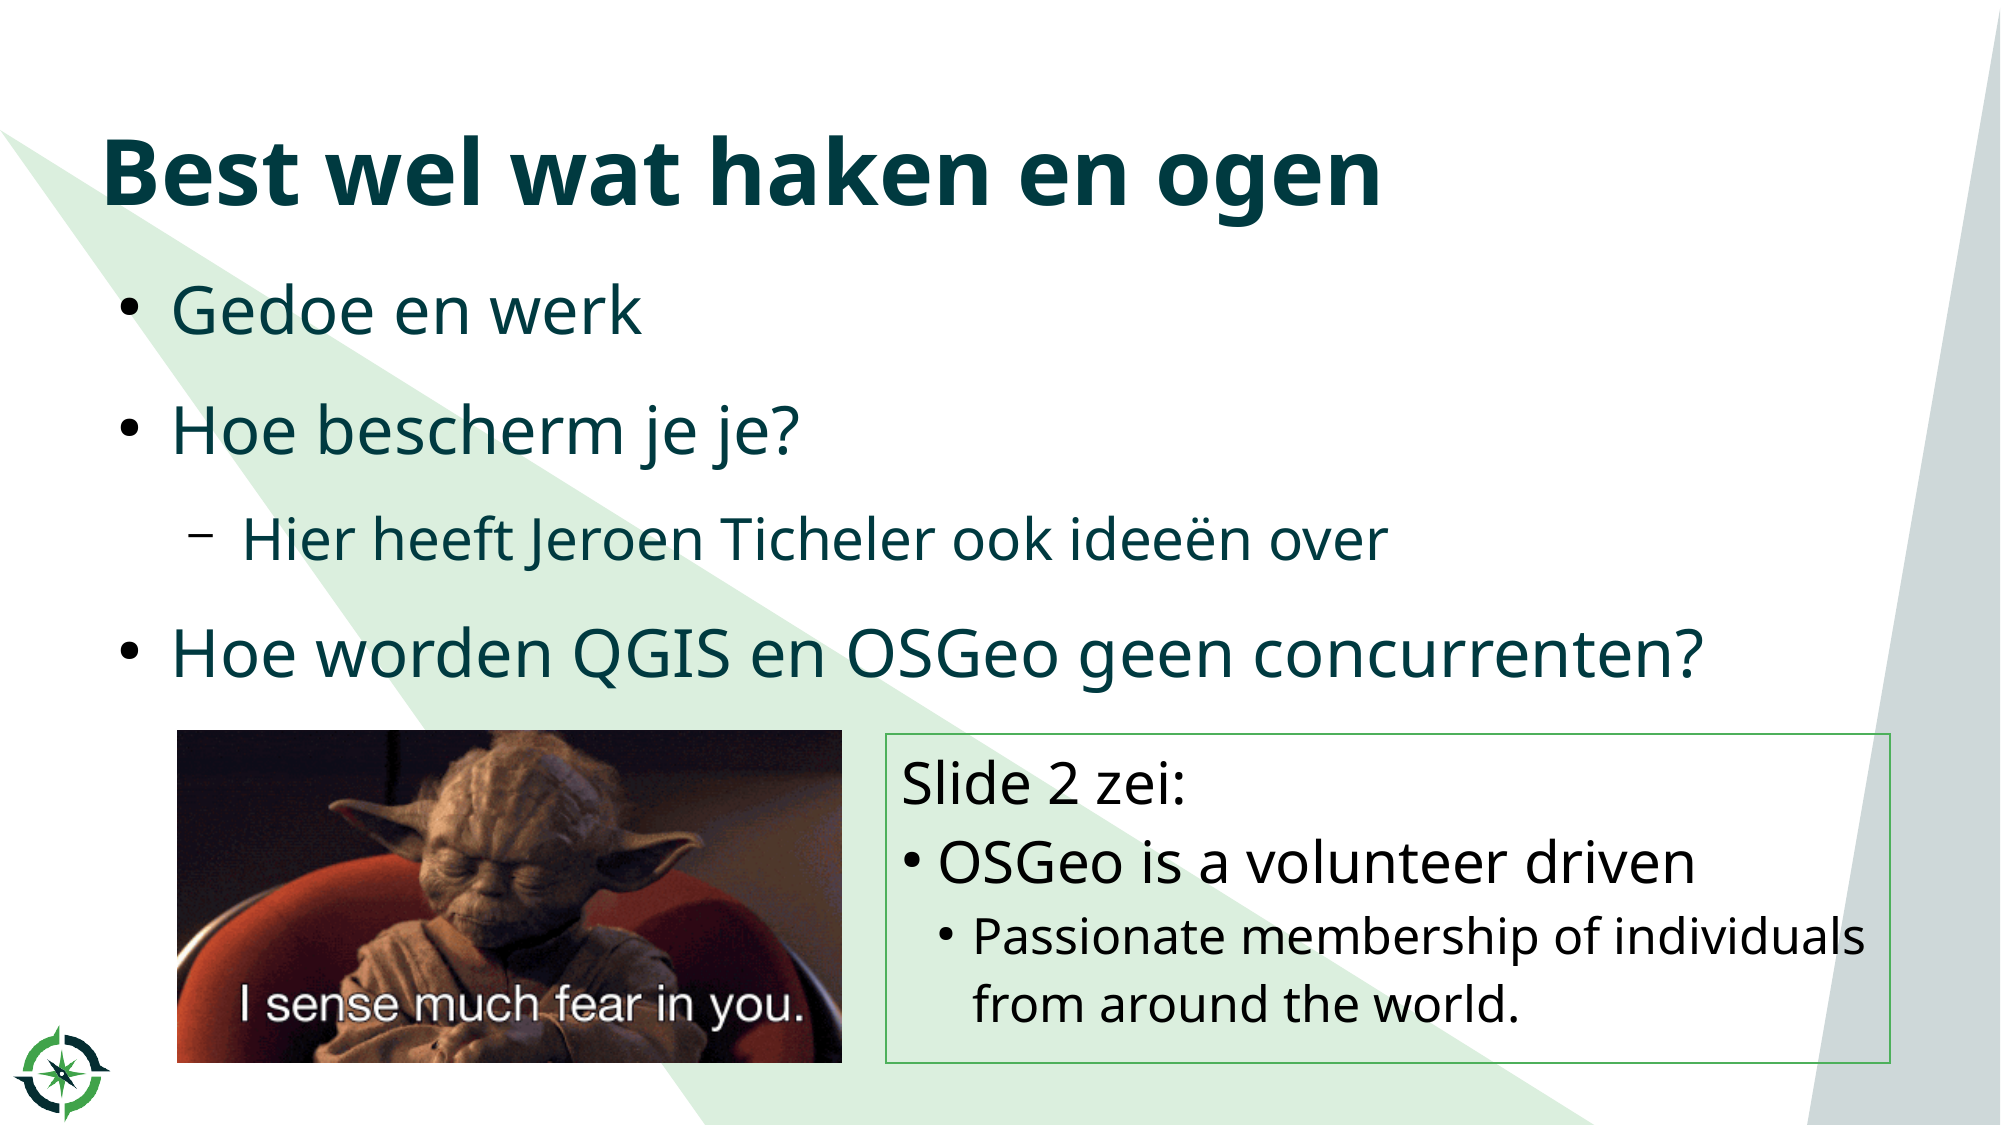

# Best wel wat haken en ogen
Gedoe en werk
Hoe bescherm je je?
Hier heeft Jeroen Ticheler ook ideeën over
Hoe worden QGIS en OSGeo geen concurrenten?
Slide 2 zei:
OSGeo is a volunteer driven
Passionate membership of individuals from around the world.